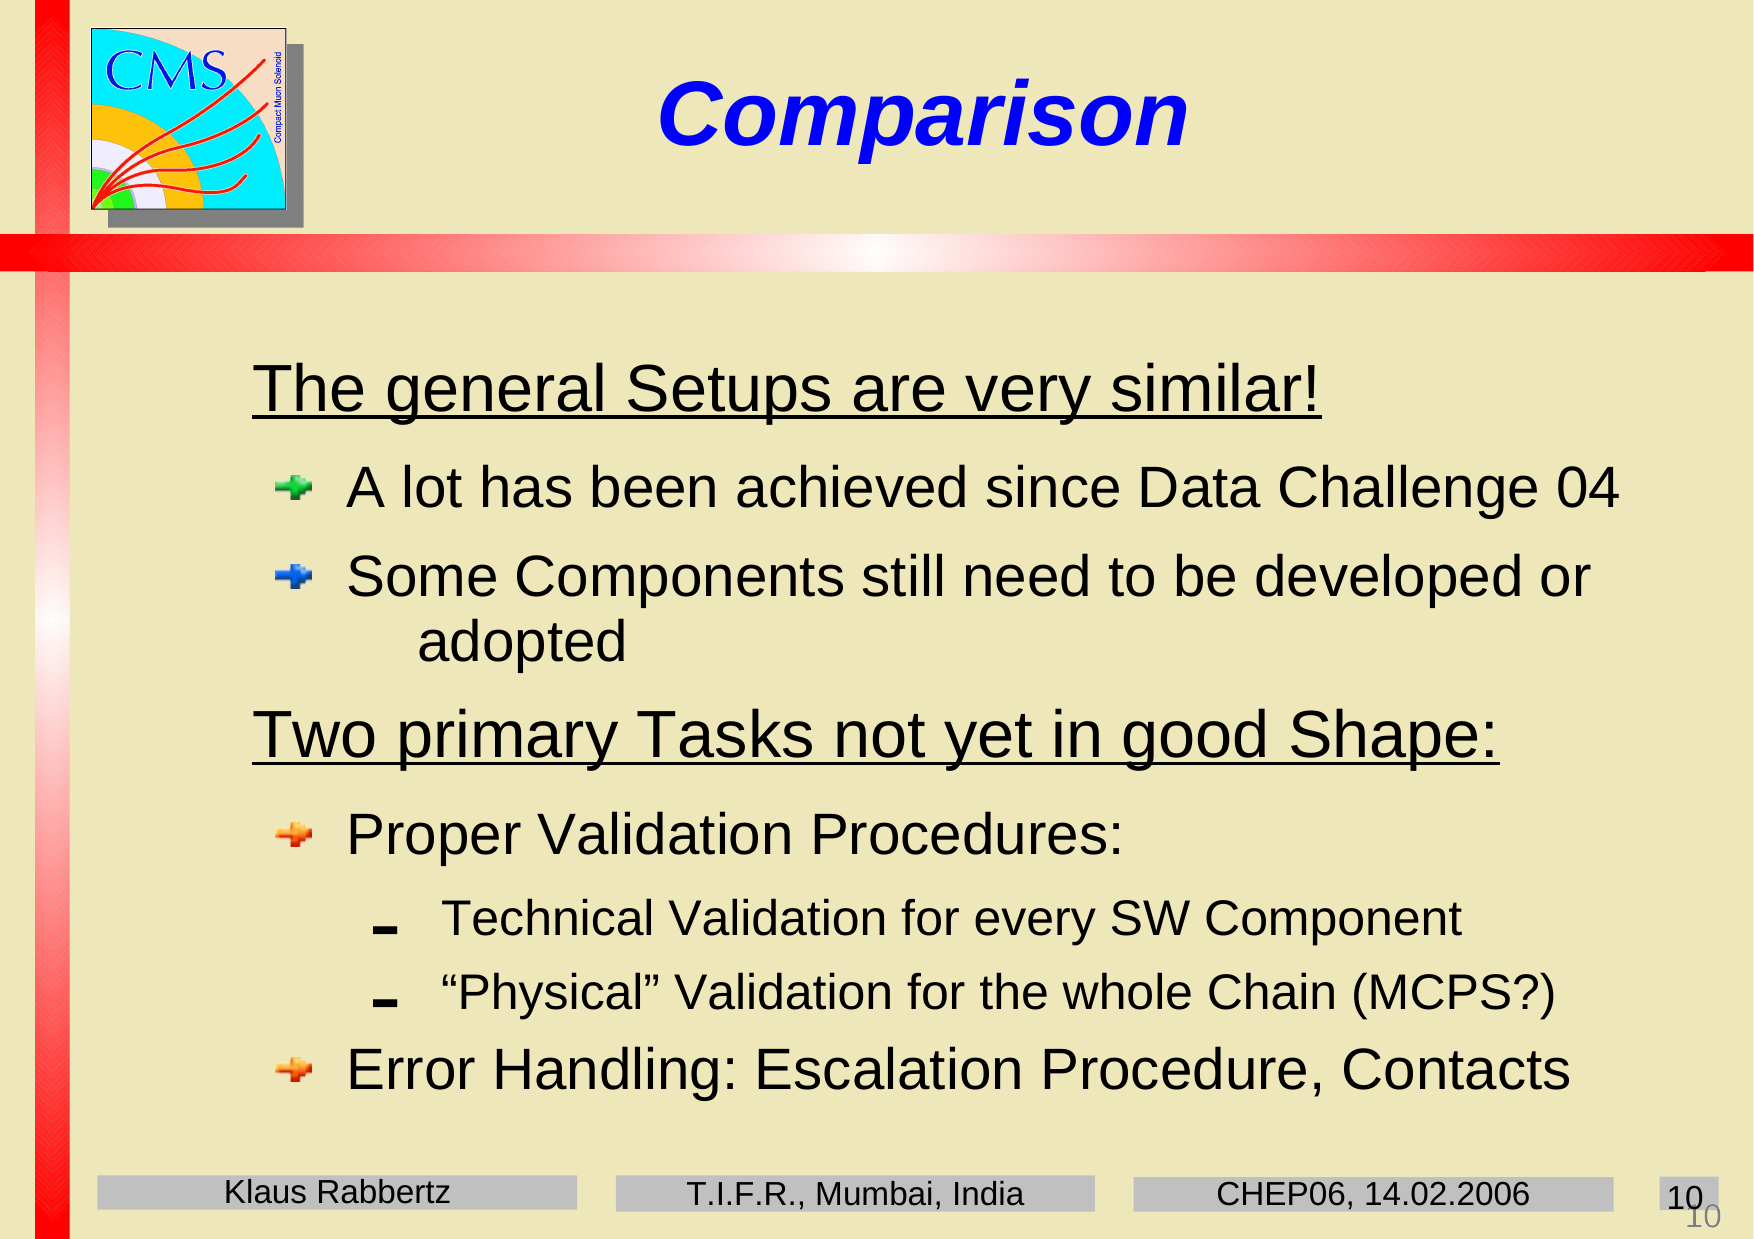

# Comparison
The general Setups are very similar!
A lot has been achieved since Data Challenge 04
Some Components still need to be developed or adopted
Two primary Tasks not yet in good Shape:
Proper Validation Procedures:
Technical Validation for every SW Component
“Physical” Validation for the whole Chain (MCPS?)
Error Handling: Escalation Procedure, Contacts